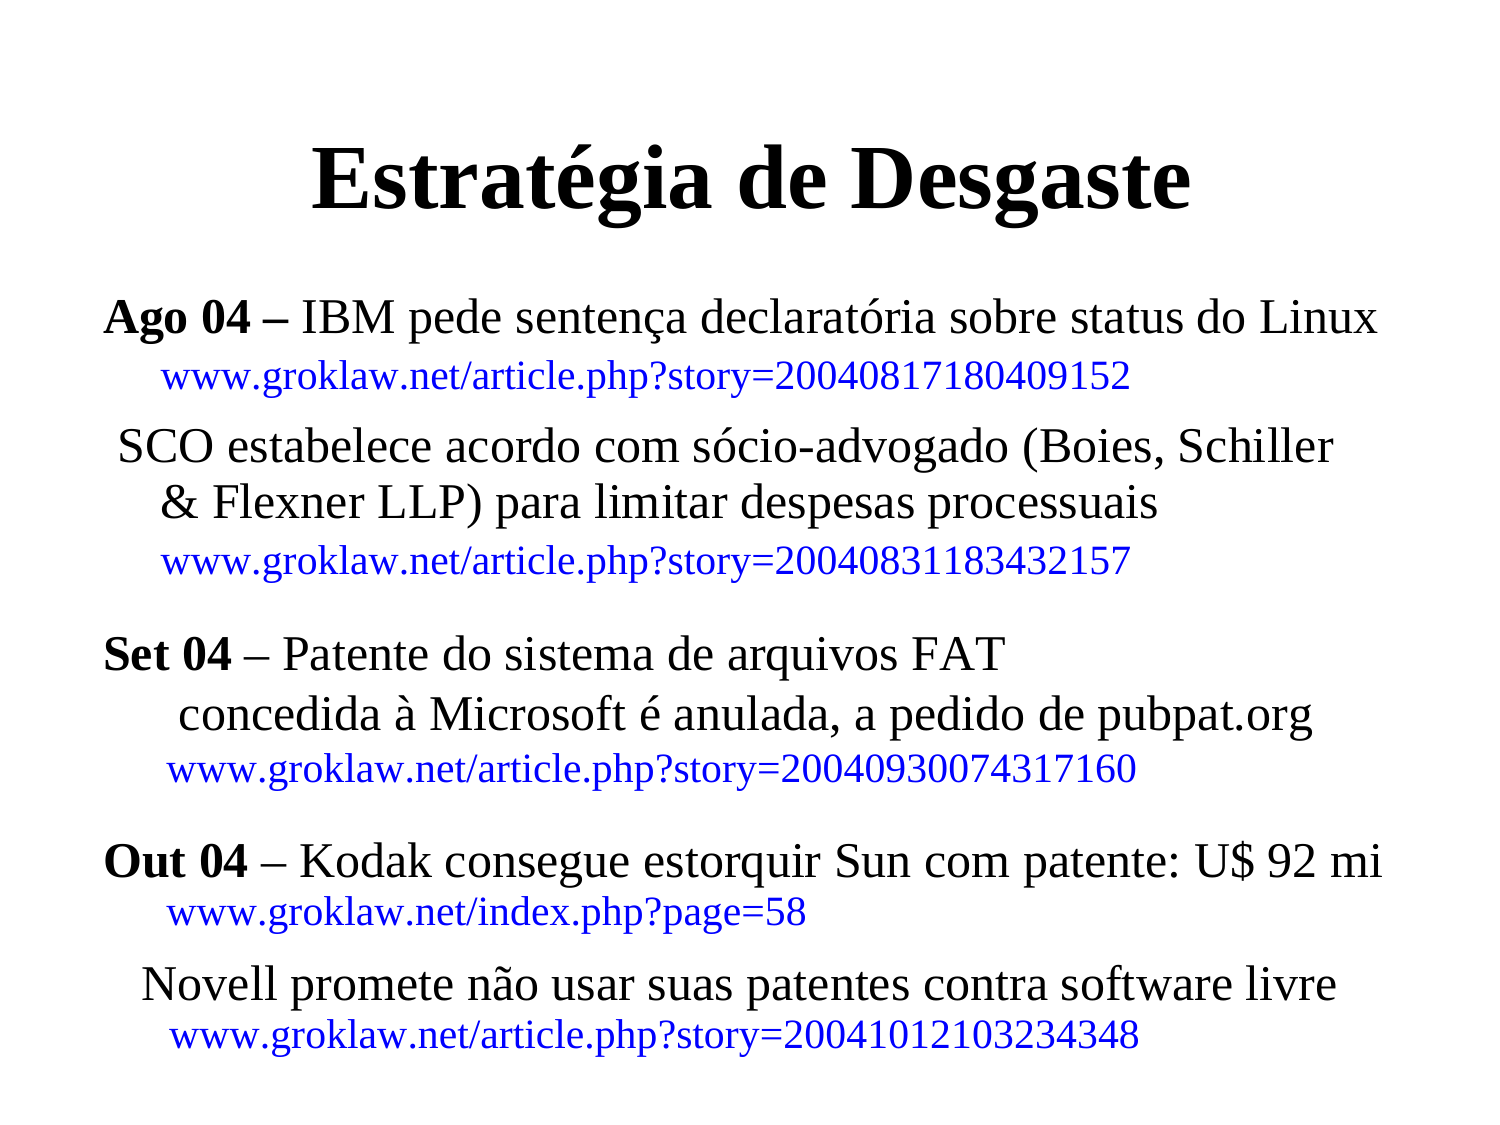

# Estratégia de Desgaste
Ago 04 – IBM pede sentença declaratória sobre status do Linux
 www.groklaw.net/article.php?story=20040817180409152
SCO estabelece acordo com sócio-advogado (Boies, Schiller
 & Flexner LLP) para limitar despesas processuais
 www.groklaw.net/article.php?story=20040831183432157
Set 04 – Patente do sistema de arquivos FAT
 concedida à Microsoft é anulada, a pedido de pubpat.org
www.groklaw.net/article.php?story=20040930074317160
Out 04 – Kodak consegue estorquir Sun com patente: U$ 92 mi
www.groklaw.net/index.php?page=58
Novell promete não usar suas patentes contra software livre
www.groklaw.net/article.php?story=20041012103234348